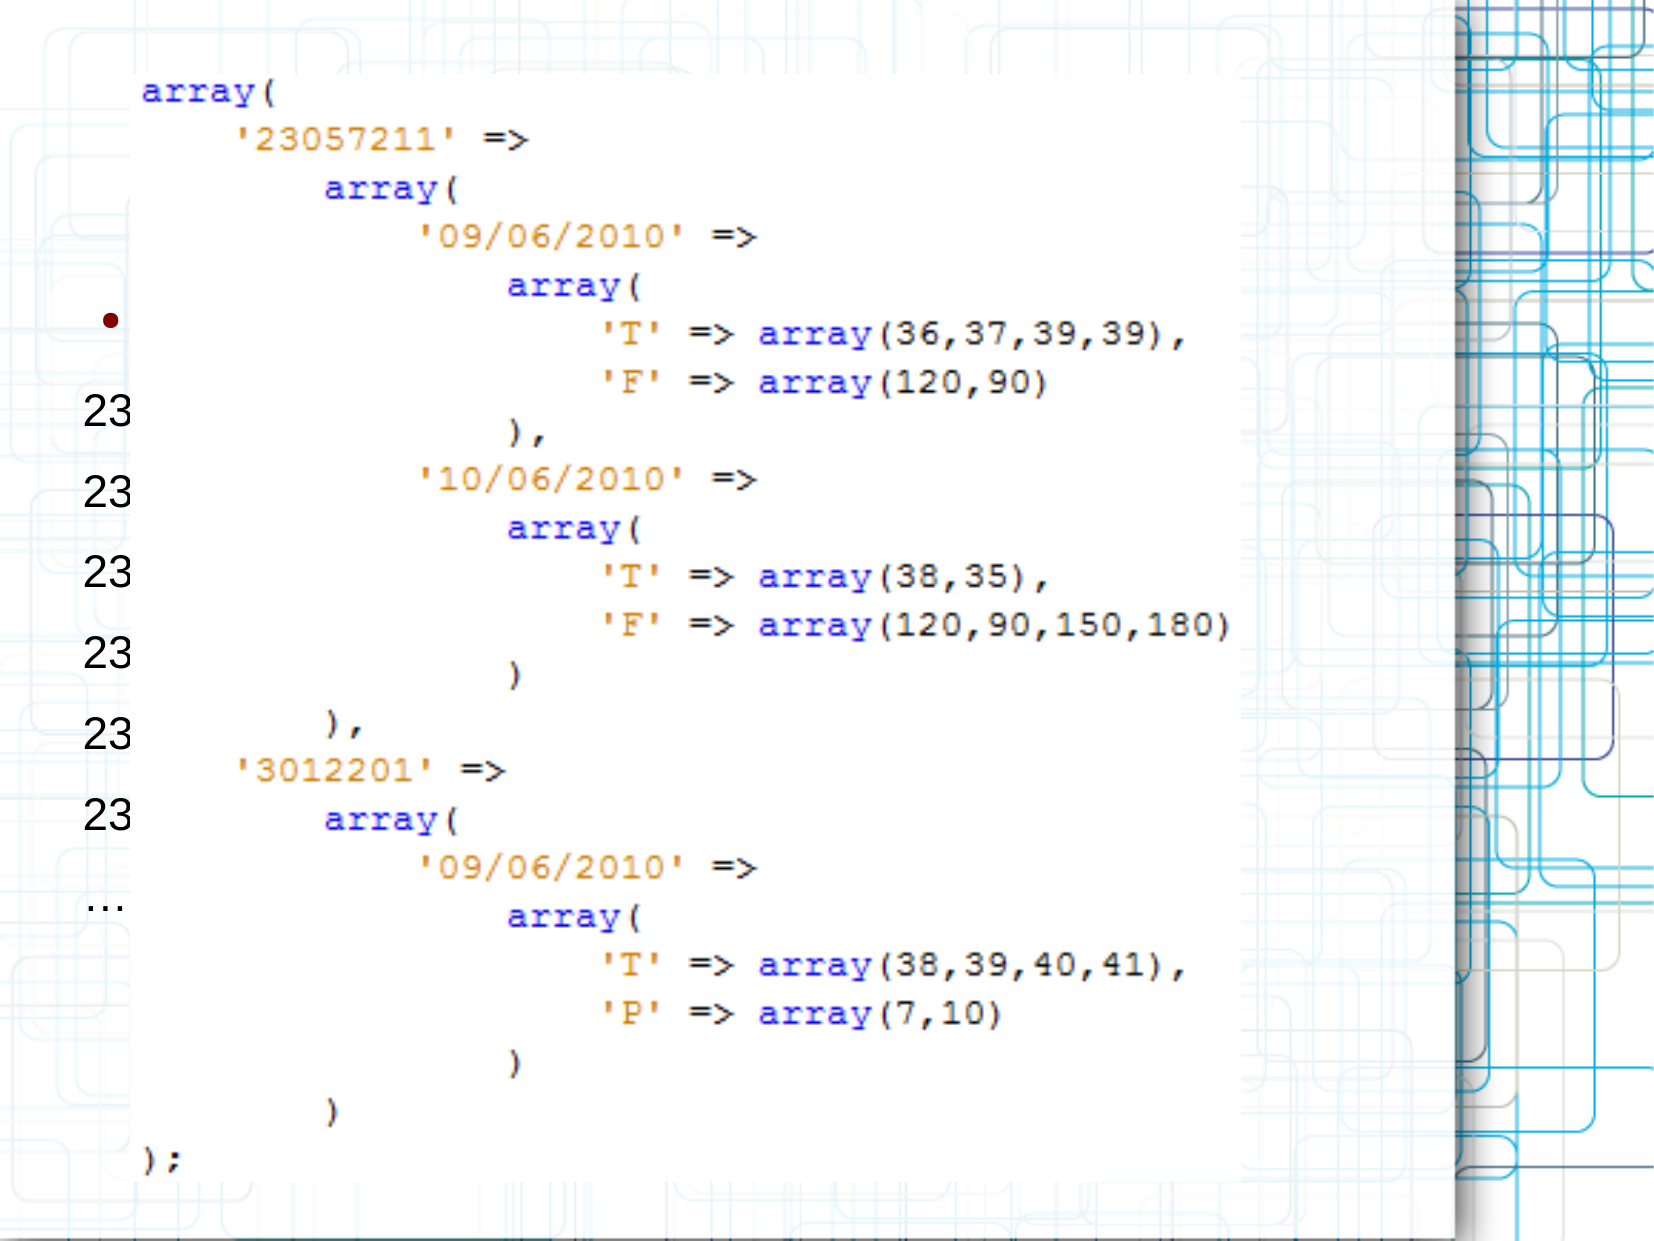

# Cómo representarlo?
Para el archivo ejemplo:
23057211;09/06/2010;08:00;T;36
23057211;09/06/2010;08:15;T;37
23057211;09/06/2010;08:30;T;39
23057211;09/06/2010;08:45;T;39
23057211;09/06/2010;08:00;F;120
23057211;09/06/2010;08:15;F;90
….....